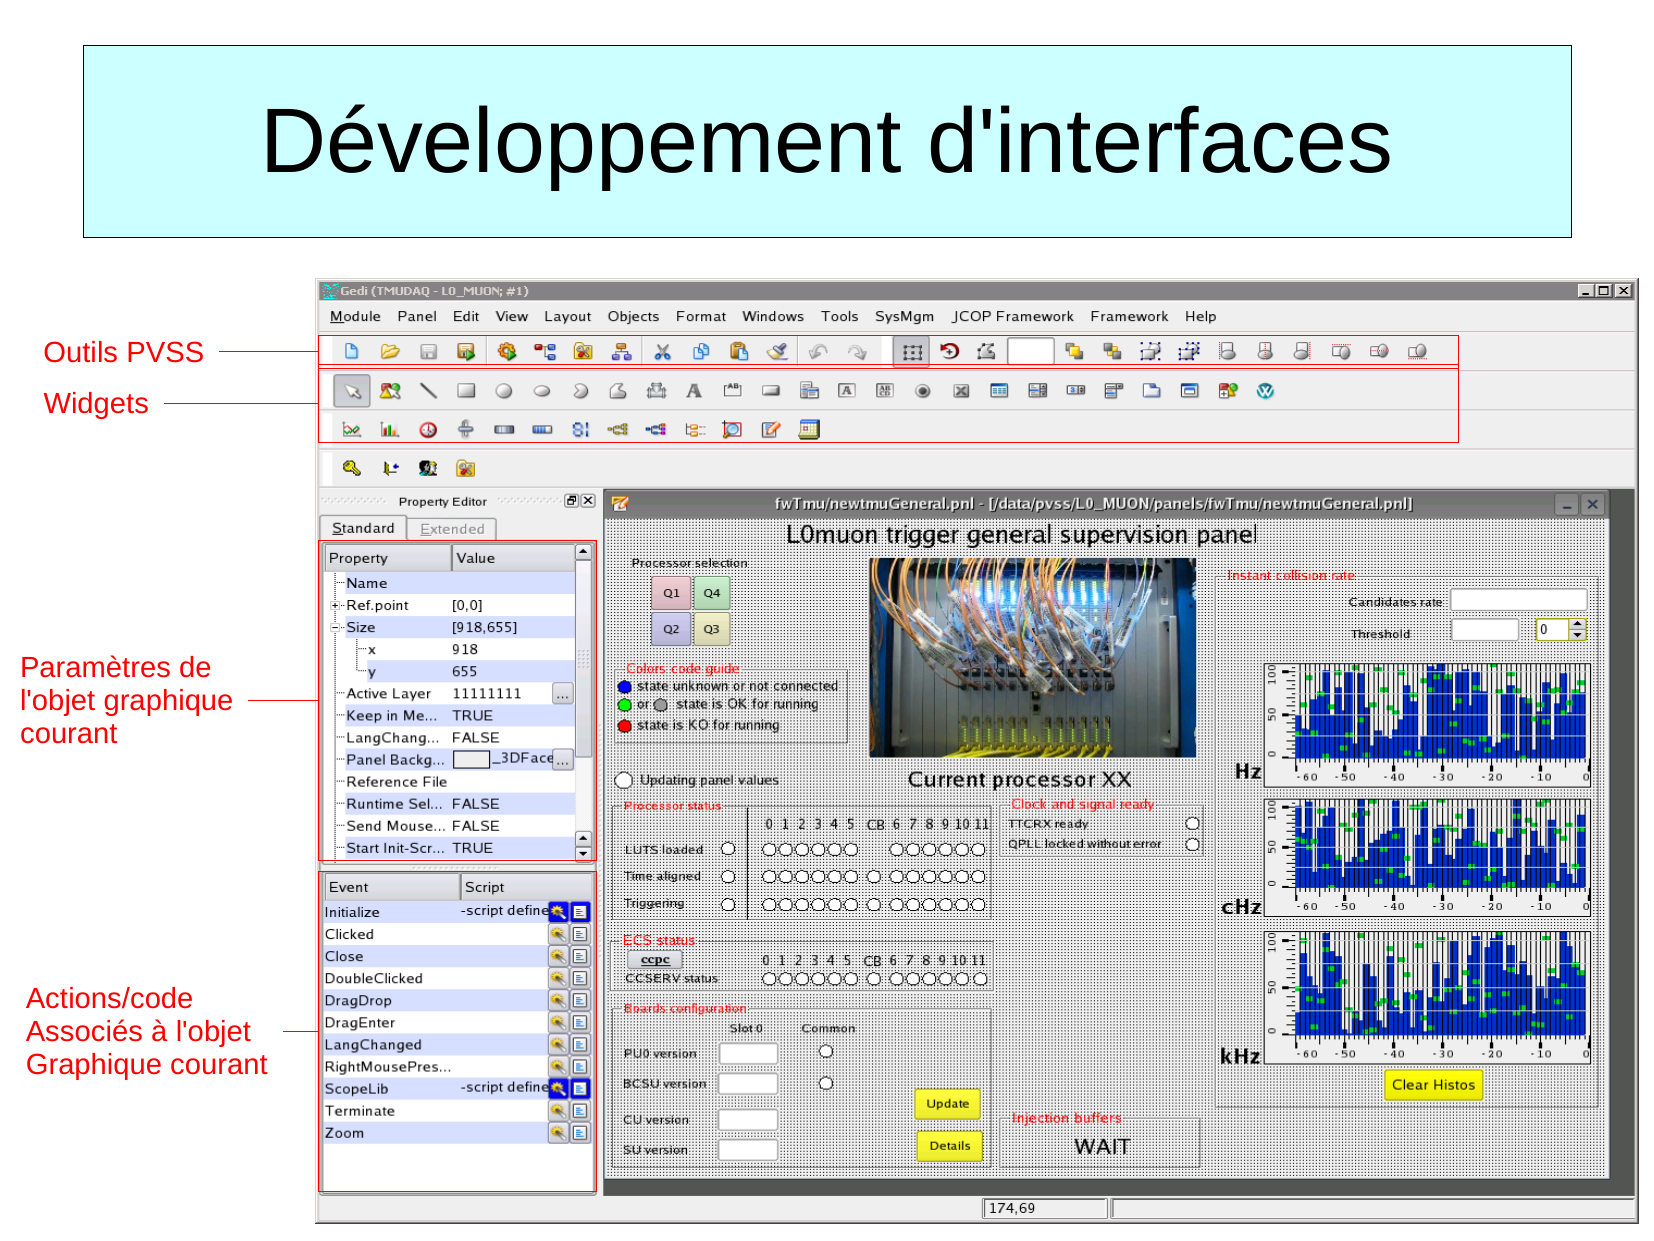

# Développement d'interfaces
Outils PVSS
Widgets
Paramètres de
l'objet graphique
courant
Actions/code
Associés à l'objet
Graphique courant